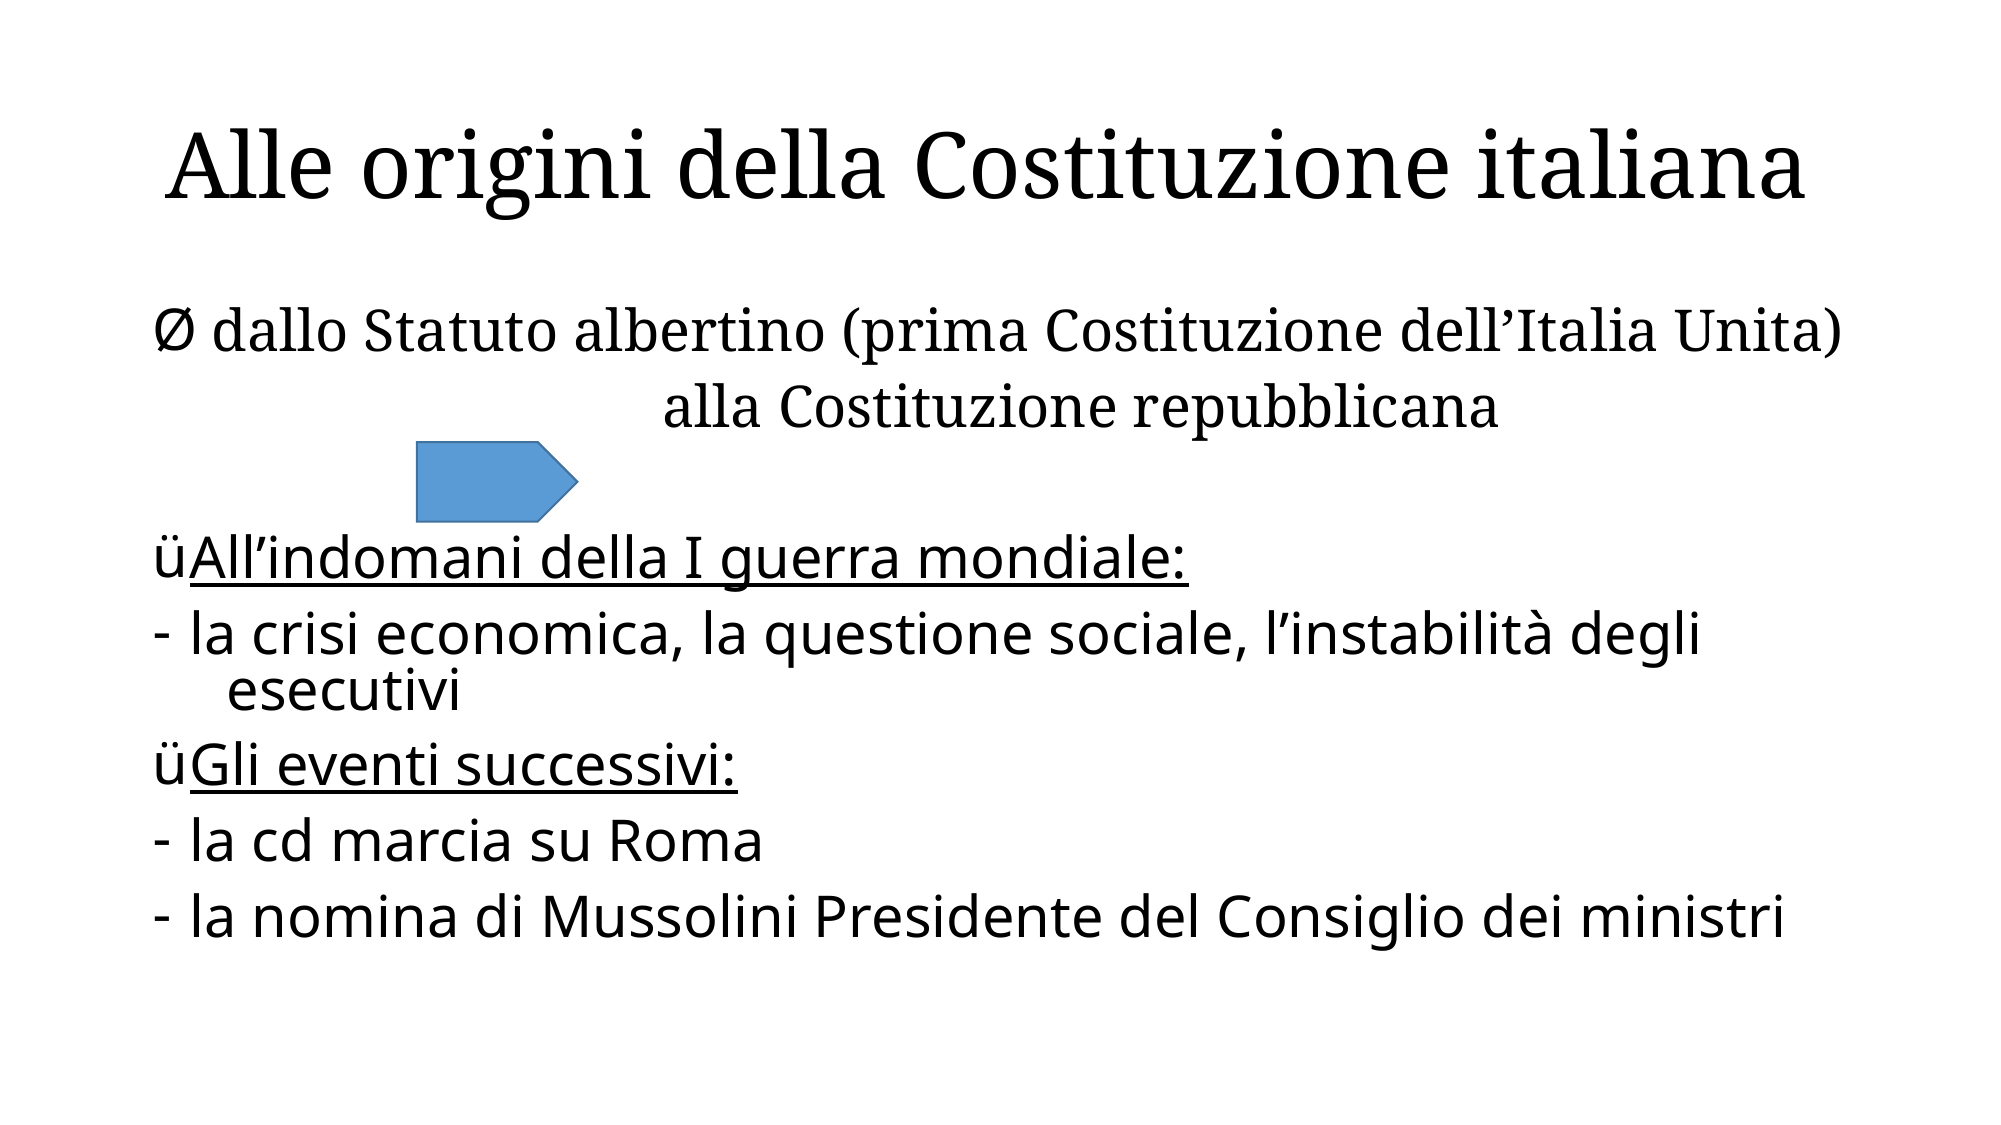

# Alle origini della Costituzione italiana
 dallo Statuto albertino (prima Costituzione dell’Italia Unita)
 alla Costituzione repubblicana
All’indomani della I guerra mondiale:
la crisi economica, la questione sociale, l’instabilità degli esecutivi
Gli eventi successivi:
la cd marcia su Roma
la nomina di Mussolini Presidente del Consiglio dei ministri